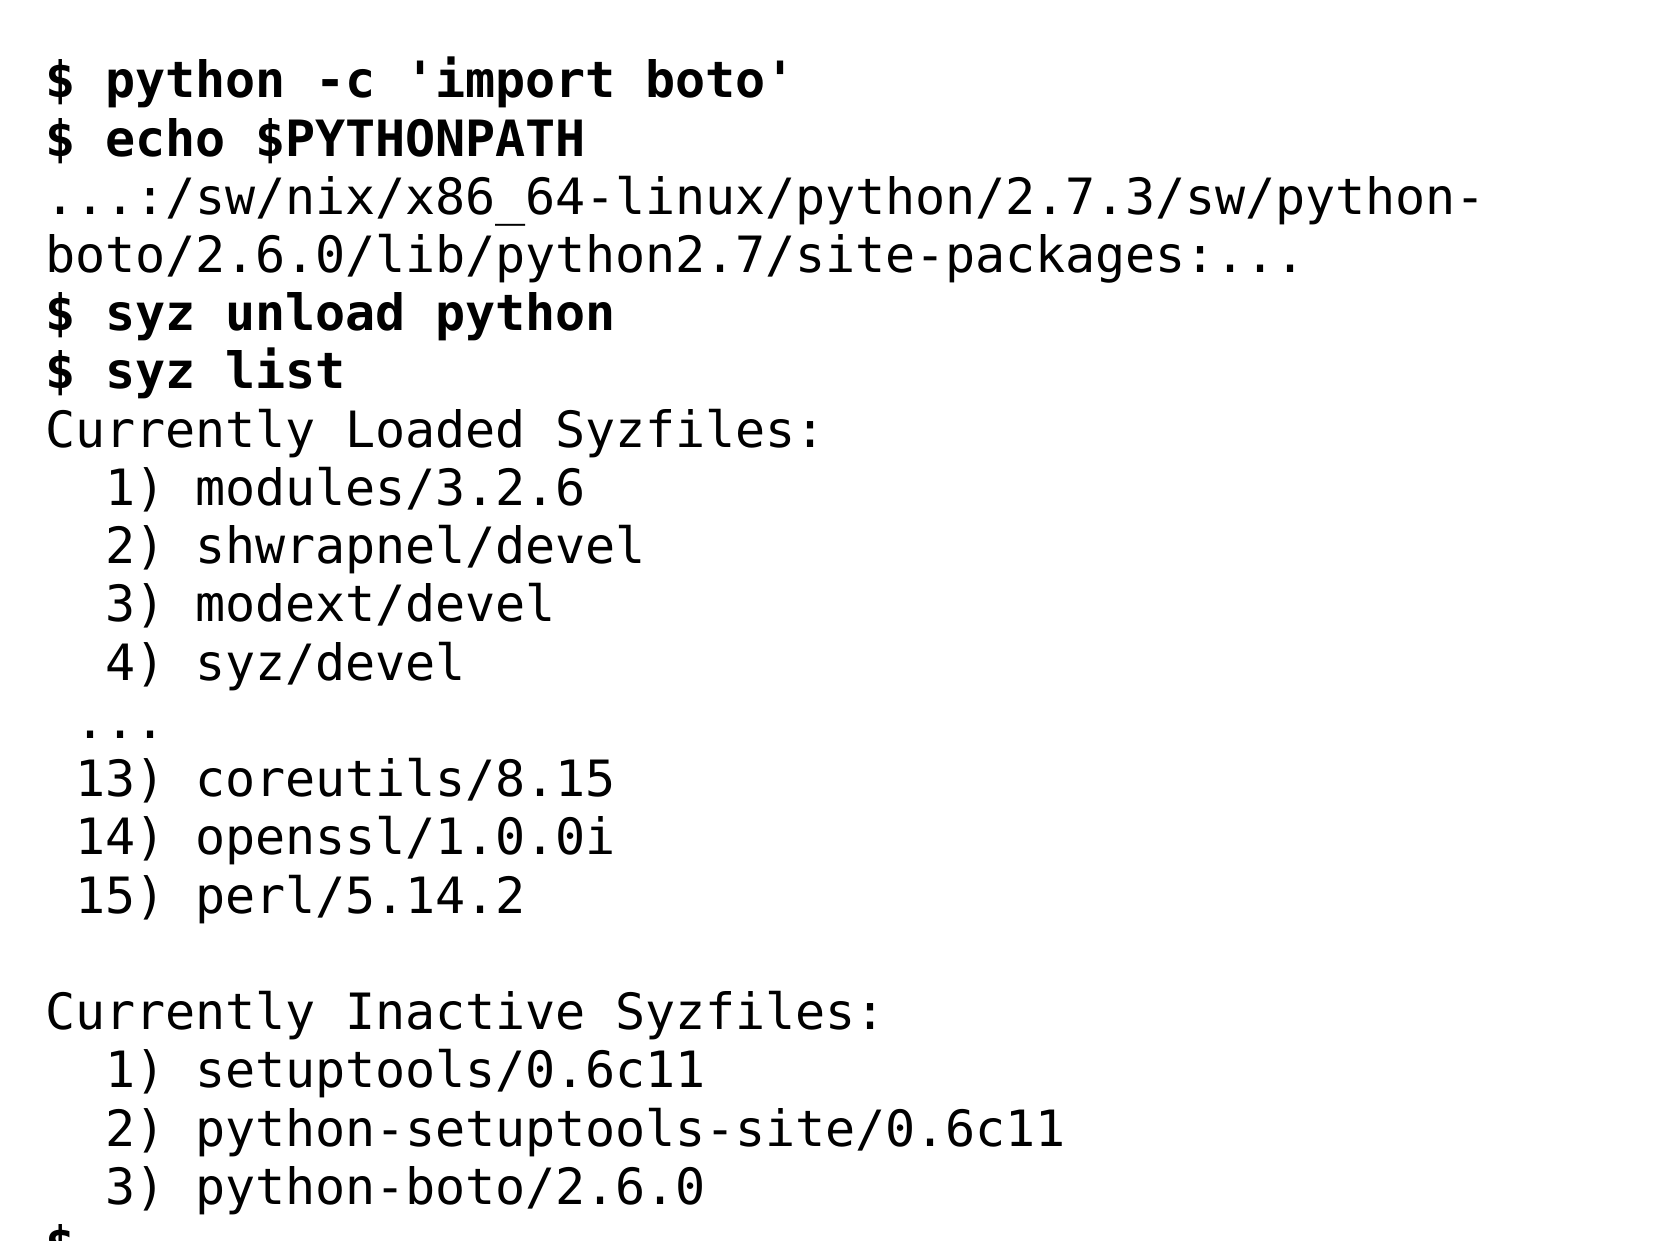

# $ python -c 'import boto'
$ echo $PYTHONPATH
...:/sw/nix/x86_64-linux/python/2.7.3/sw/python-boto/2.6.0/lib/python2.7/site-packages:...
$ syz unload python
$ syz list
Currently Loaded Syzfiles:
 1) modules/3.2.6
 2) shwrapnel/devel
 3) modext/devel
 4) syz/devel
 ...
 13) coreutils/8.15
 14) openssl/1.0.0i
 15) perl/5.14.2
Currently Inactive Syzfiles:
 1) setuptools/0.6c11
 2) python-setuptools-site/0.6c11
 3) python-boto/2.6.0
$